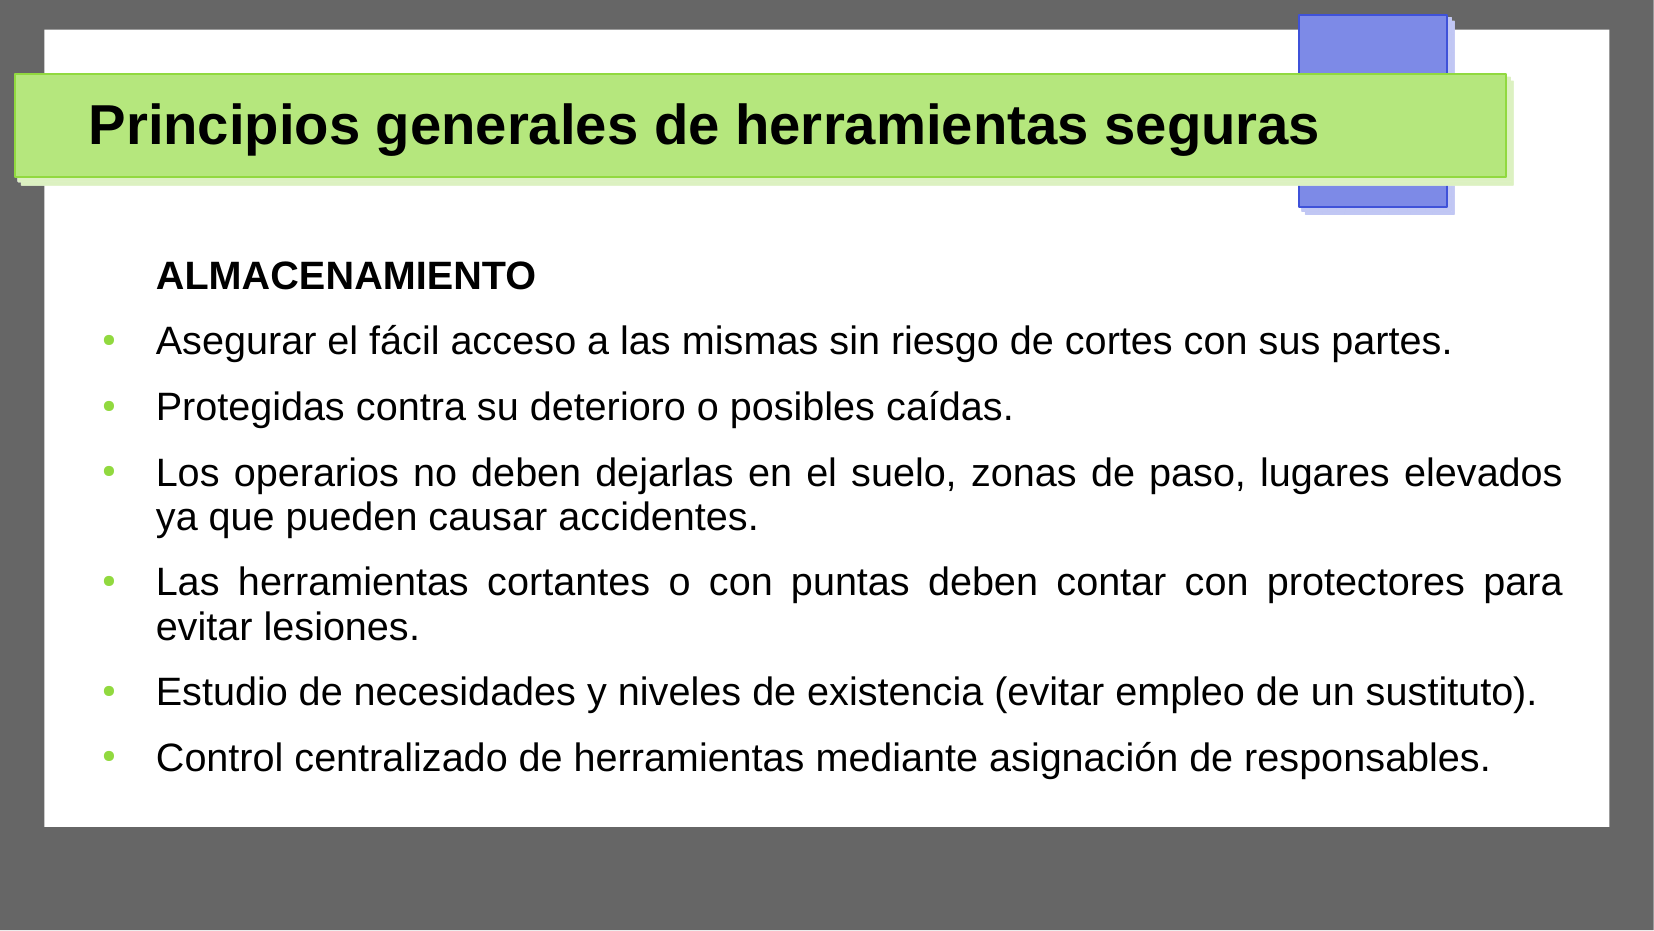

# Principios generales de herramientas seguras
ALMACENAMIENTO
Asegurar el fácil acceso a las mismas sin riesgo de cortes con sus partes.
Protegidas contra su deterioro o posibles caídas.
Los operarios no deben dejarlas en el suelo, zonas de paso, lugares elevados ya que pueden causar accidentes.
Las herramientas cortantes o con puntas deben contar con protectores para evitar lesiones.
Estudio de necesidades y niveles de existencia (evitar empleo de un sustituto).
Control centralizado de herramientas mediante asignación de responsables.